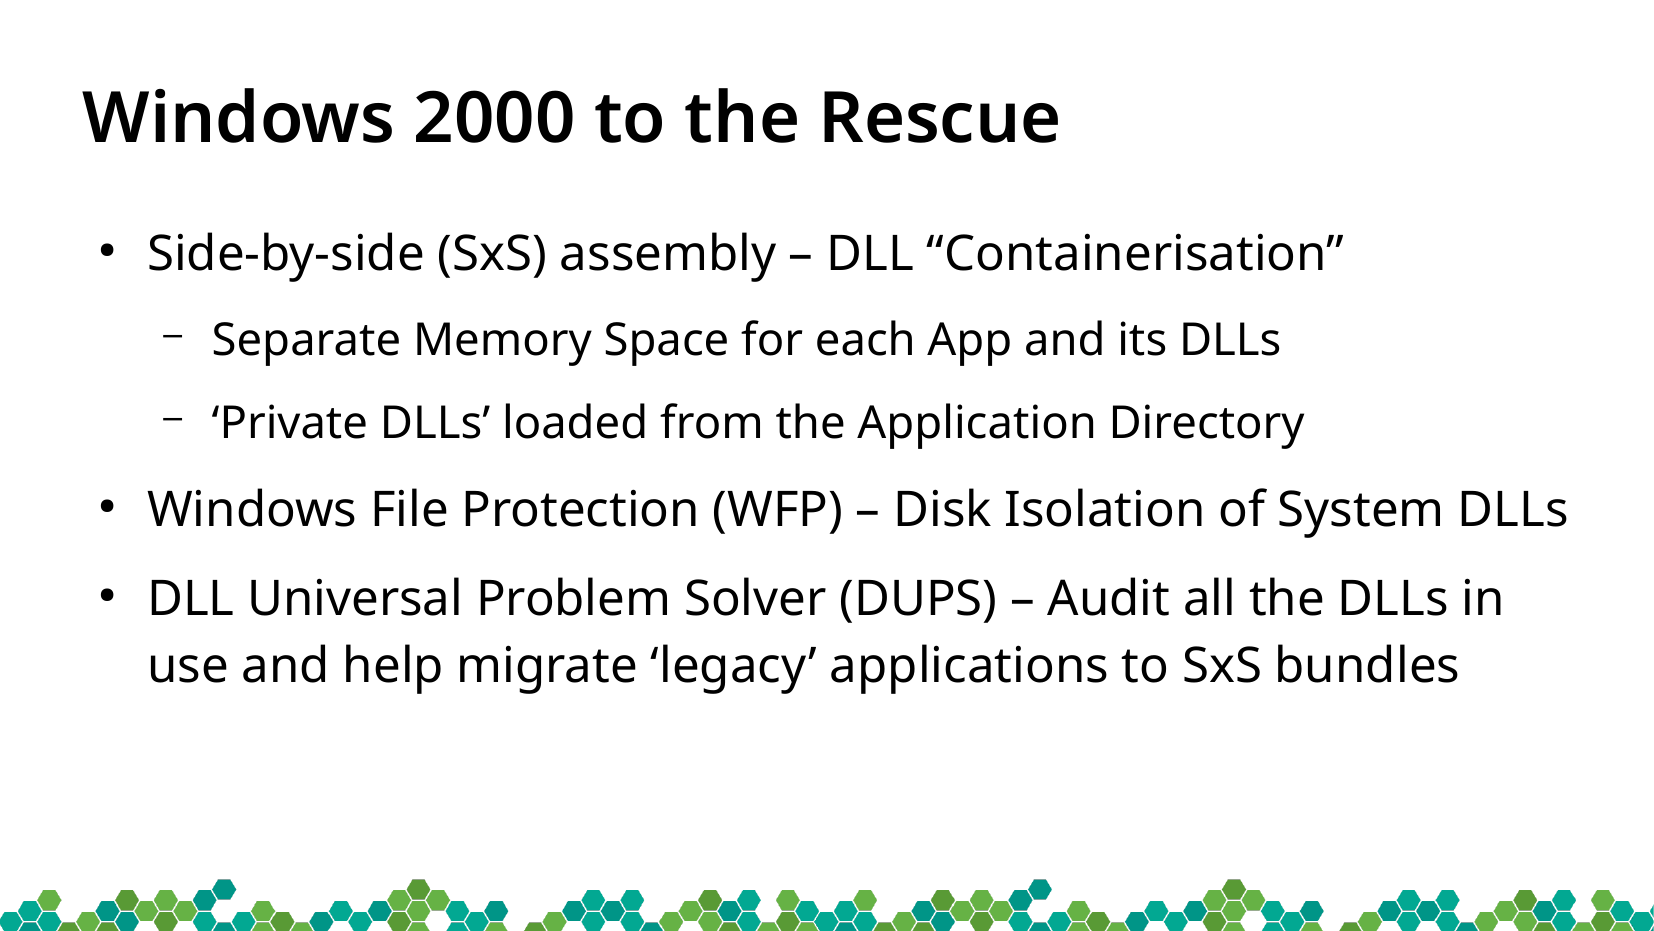

# Windows 2000 to the Rescue
Side-by-side (SxS) assembly – DLL “Containerisation”
Separate Memory Space for each App and its DLLs
‘Private DLLs’ loaded from the Application Directory
Windows File Protection (WFP) – Disk Isolation of System DLLs
DLL Universal Problem Solver (DUPS) – Audit all the DLLs in use and help migrate ‘legacy’ applications to SxS bundles